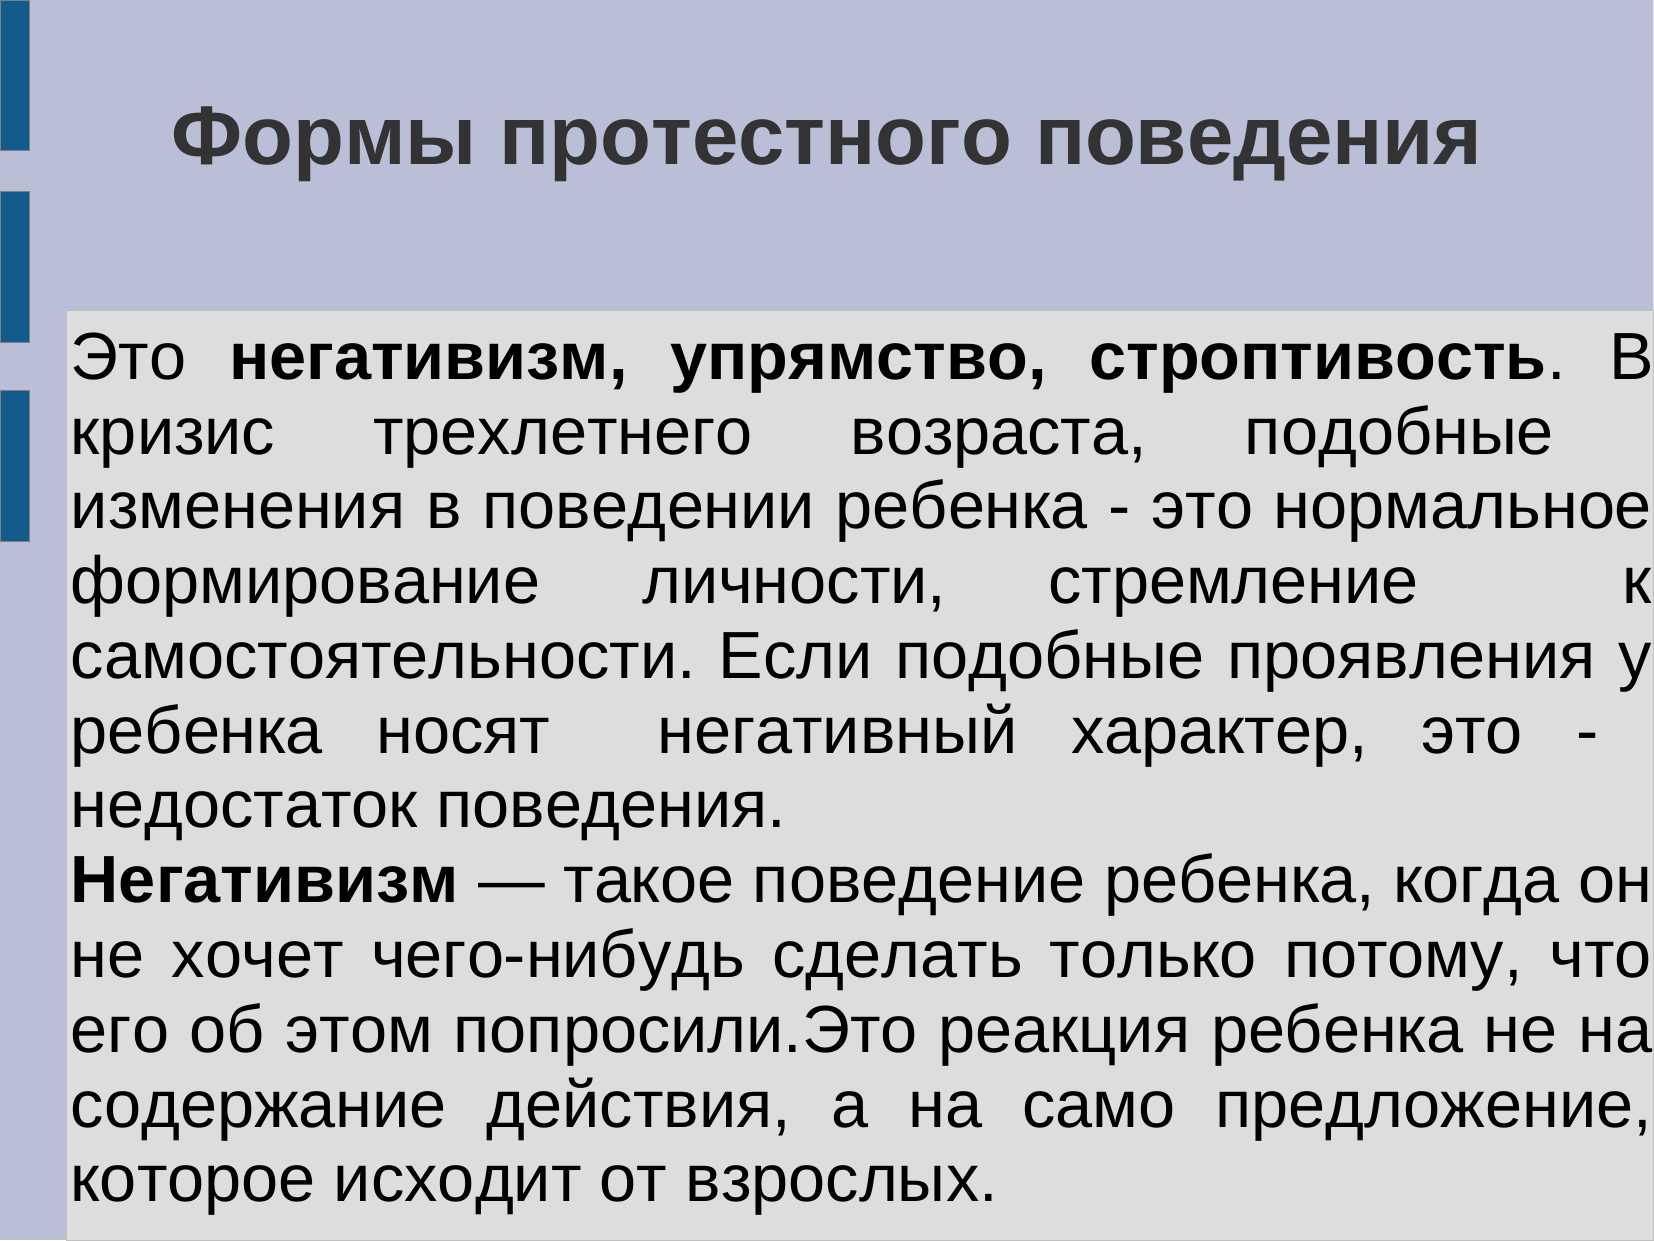

# Формы протестного поведения
Это негативизм, упрямство, строптивость. В кризис трехлетнего возраста, подобные изменения в поведении ребенка - это нормальное формирование личности, стремление к самостоятельности. Если подобные проявления у ребенка носят негативный характер, это - недостаток поведения.
Негативизм — такое поведение ребенка, когда он не хочет чего-нибудь сделать только потому, что его об этом попросили.Это реакция ребенка не на содержание действия, а на само предложение, которое исходит от взрослых.